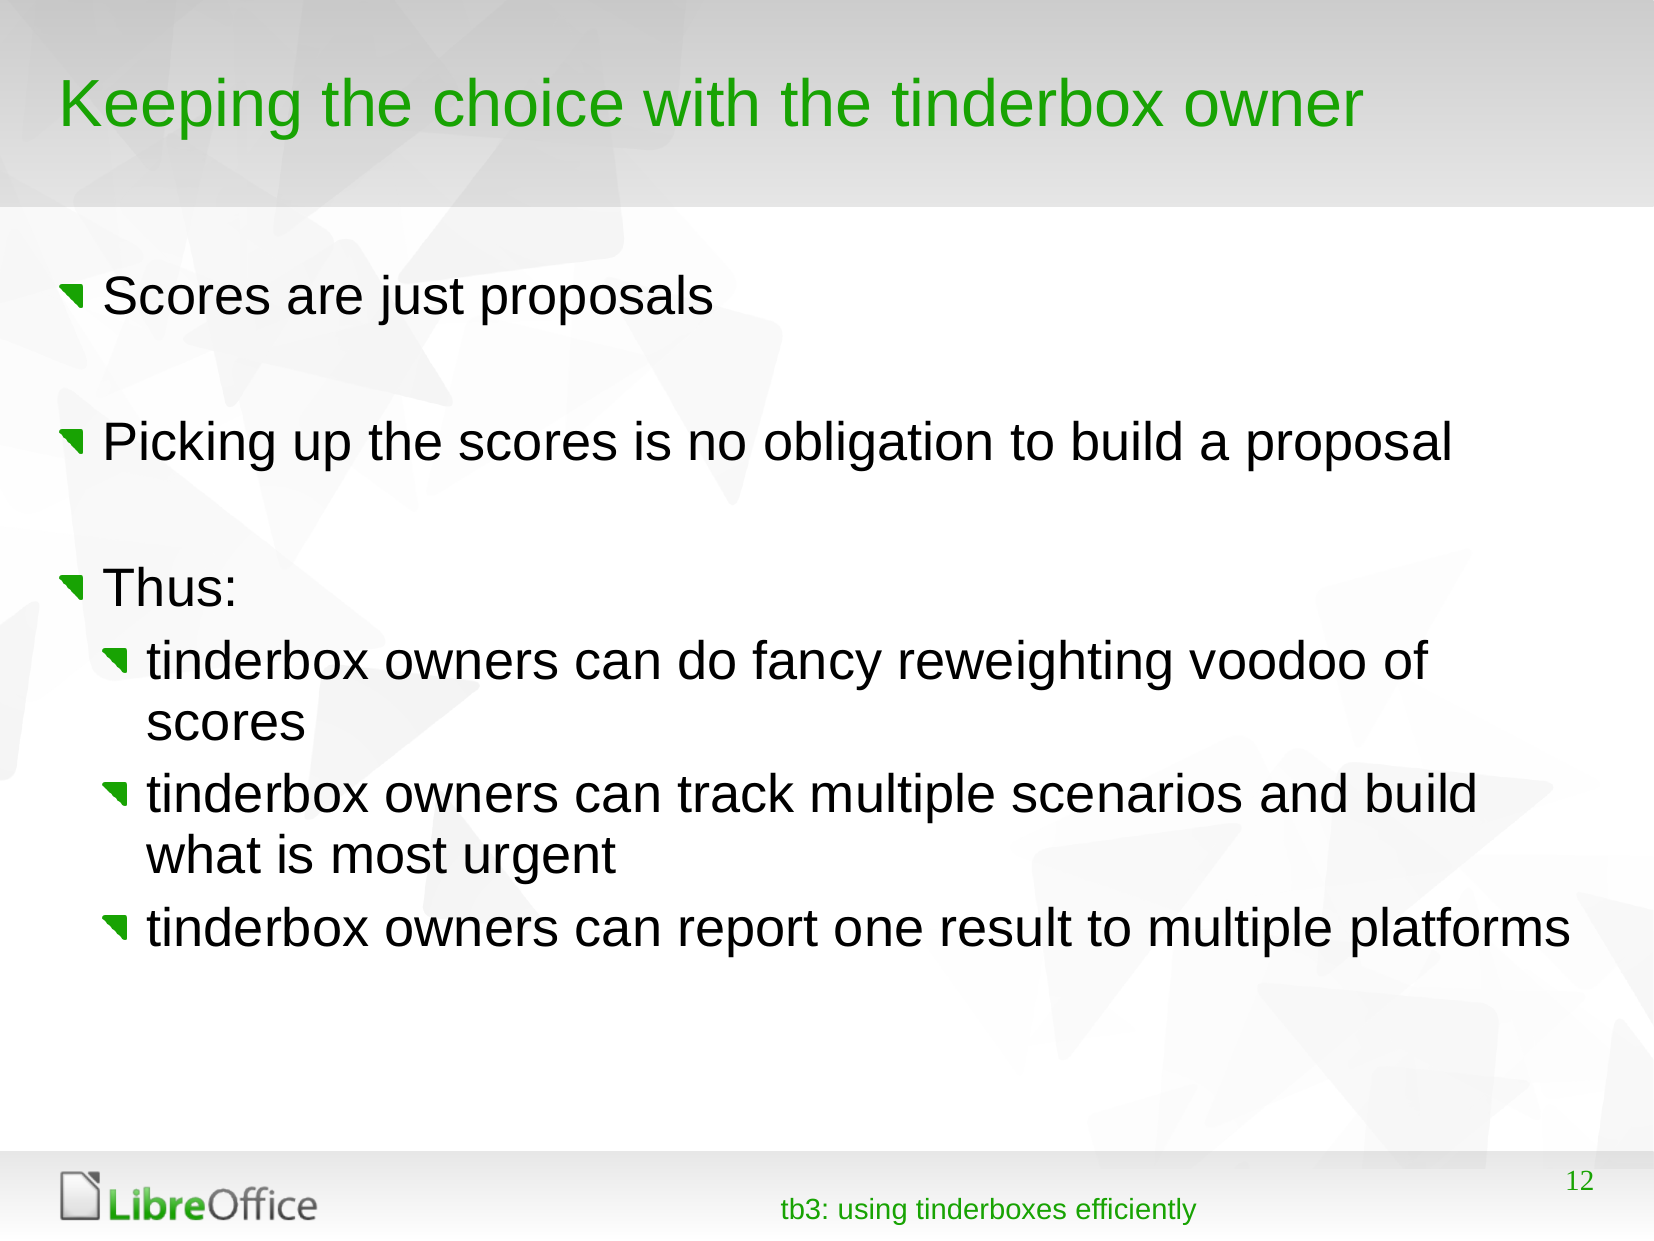

# Keeping the choice with the tinderbox owner
Scores are just proposals
Picking up the scores is no obligation to build a proposal
Thus:
tinderbox owners can do fancy reweighting voodoo of scores
tinderbox owners can track multiple scenarios and build what is most urgent
tinderbox owners can report one result to multiple platforms
12
liberating productivity